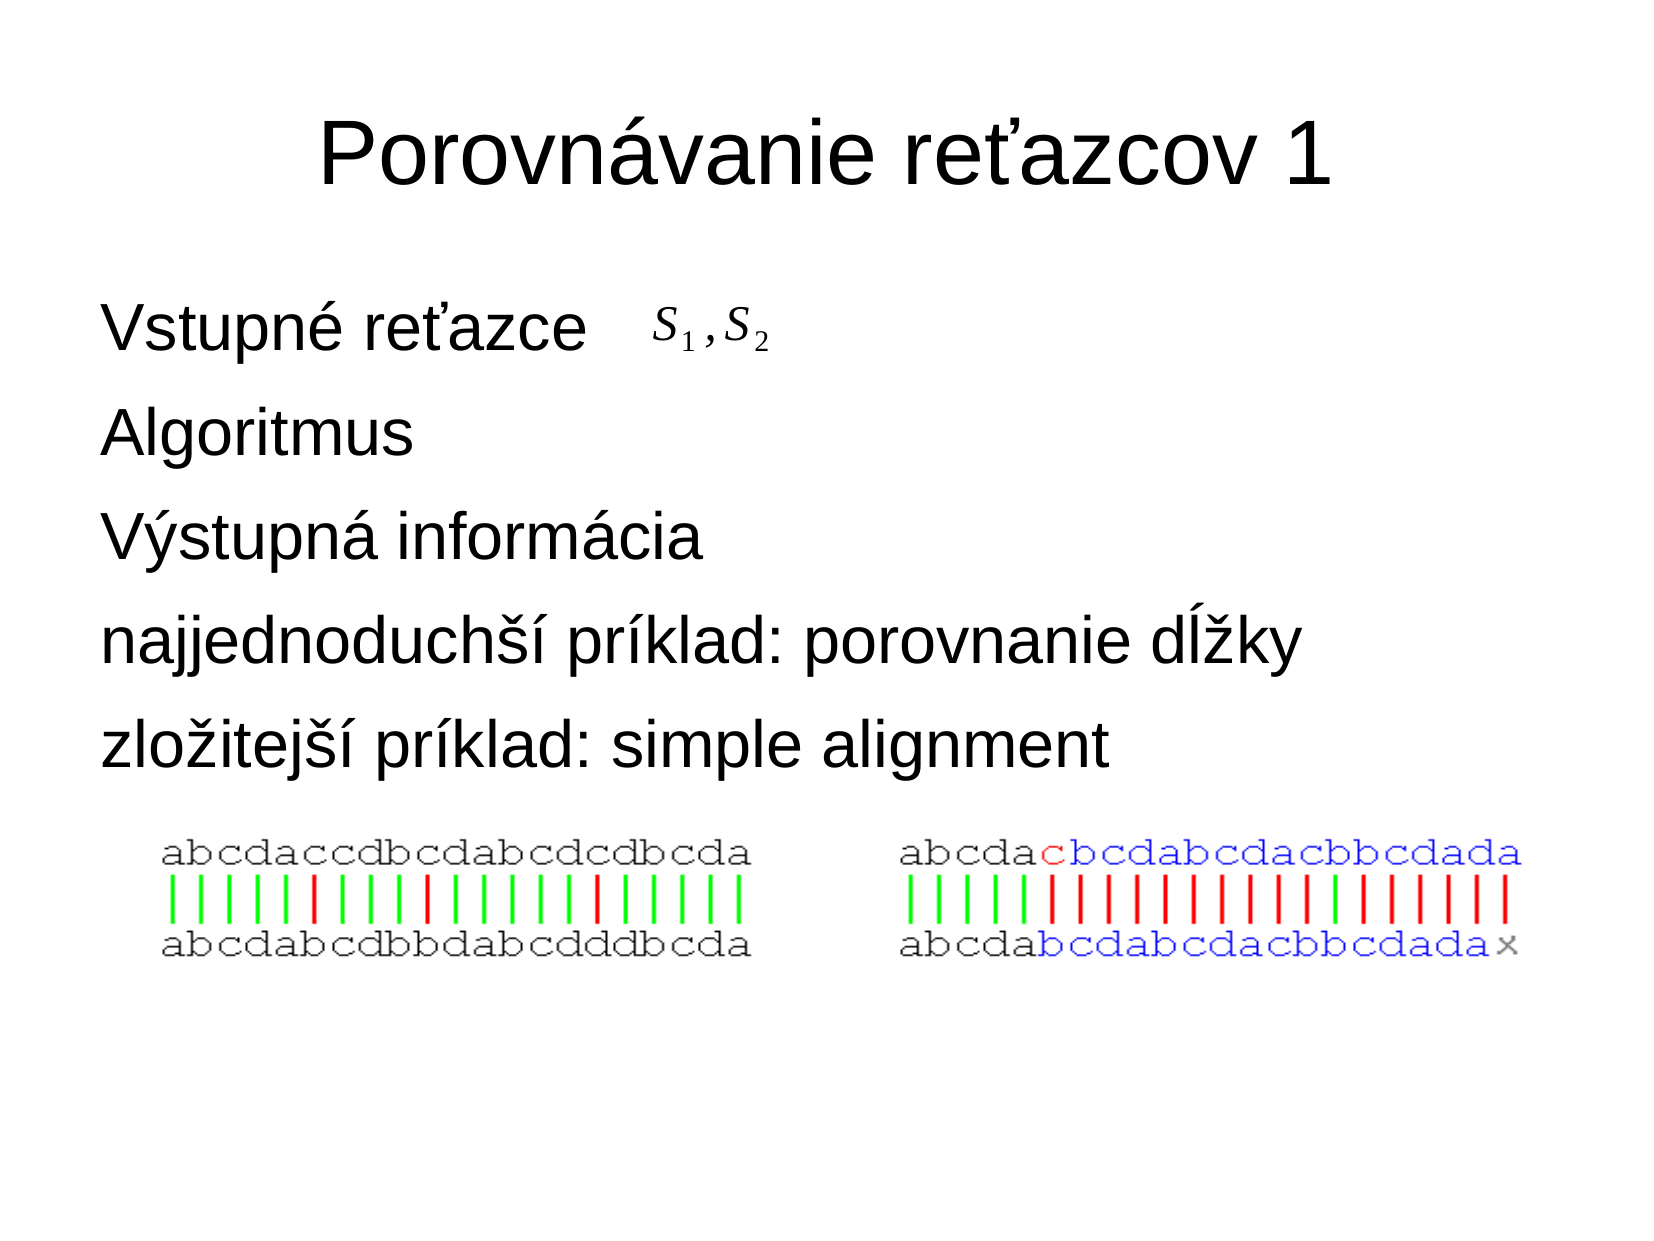

# Porovnávanie reťazcov 1
Vstupné reťazce
Algoritmus
Výstupná informácia
najjednoduchší príklad: porovnanie dĺžky
zložitejší príklad: simple alignment